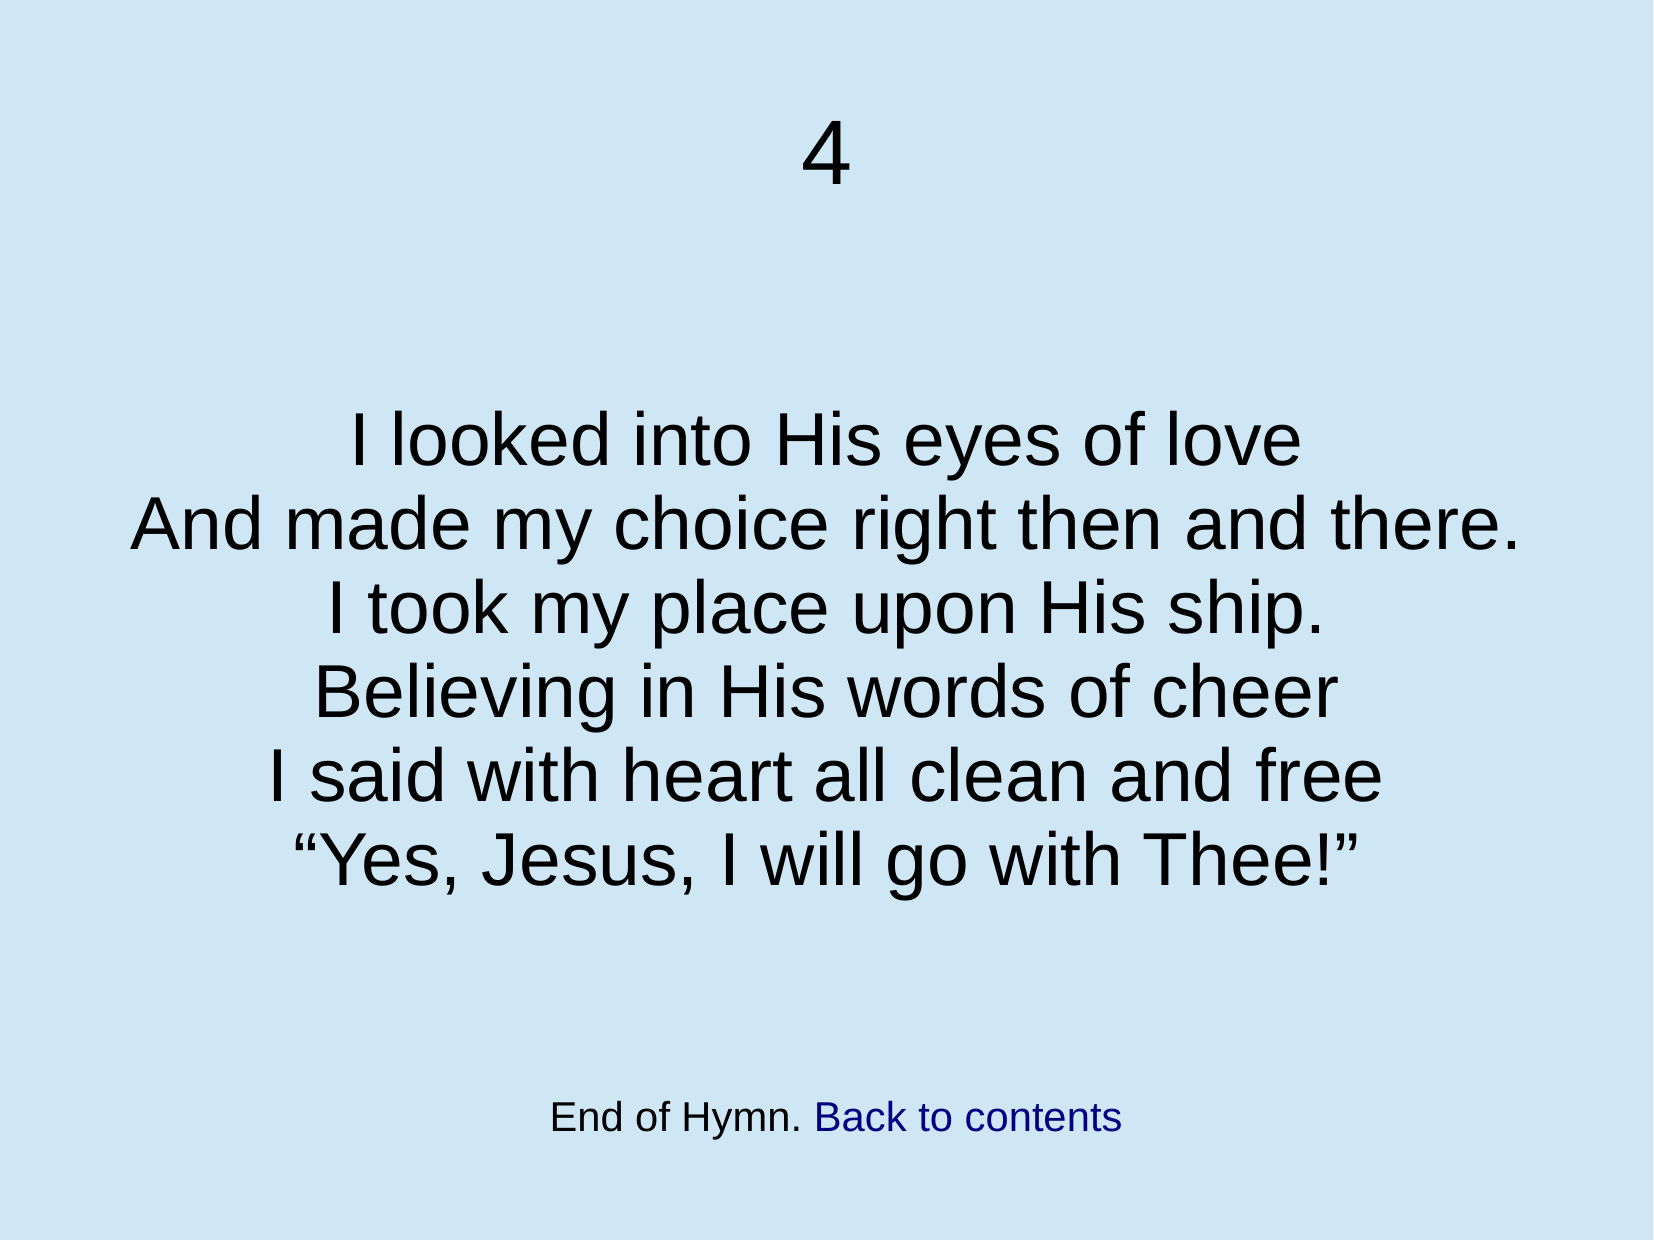

# 4
I looked into His eyes of love
And made my choice right then and there.
I took my place upon His ship.
Believing in His words of cheer
I said with heart all clean and free
“Yes, Jesus, I will go with Thee!”
 End of Hymn. Back to contents